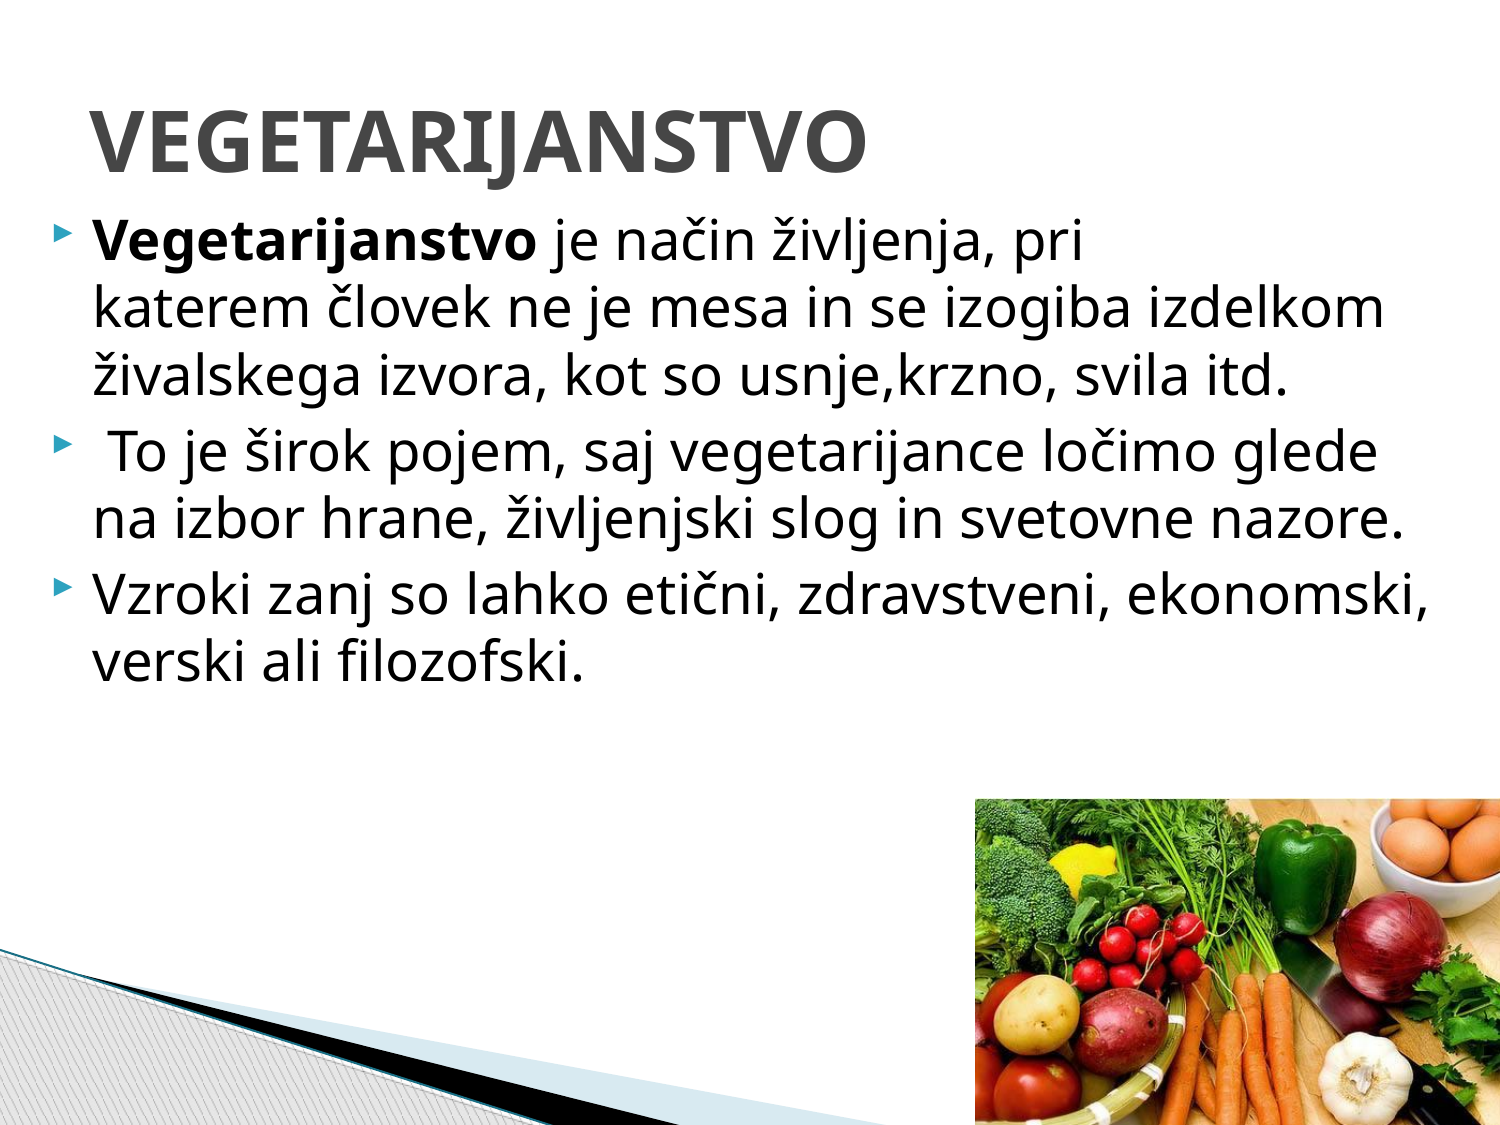

VEGETARIJANSTVO
# Vegetarijanstvo je način življenja, pri katerem človek ne je mesa in se izogiba izdelkom živalskega izvora, kot so usnje,krzno, svila itd.
 To je širok pojem, saj vegetarijance ločimo glede na izbor hrane, življenjski slog in svetovne nazore.
Vzroki zanj so lahko etični, zdravstveni, ekonomski, verski ali filozofski.